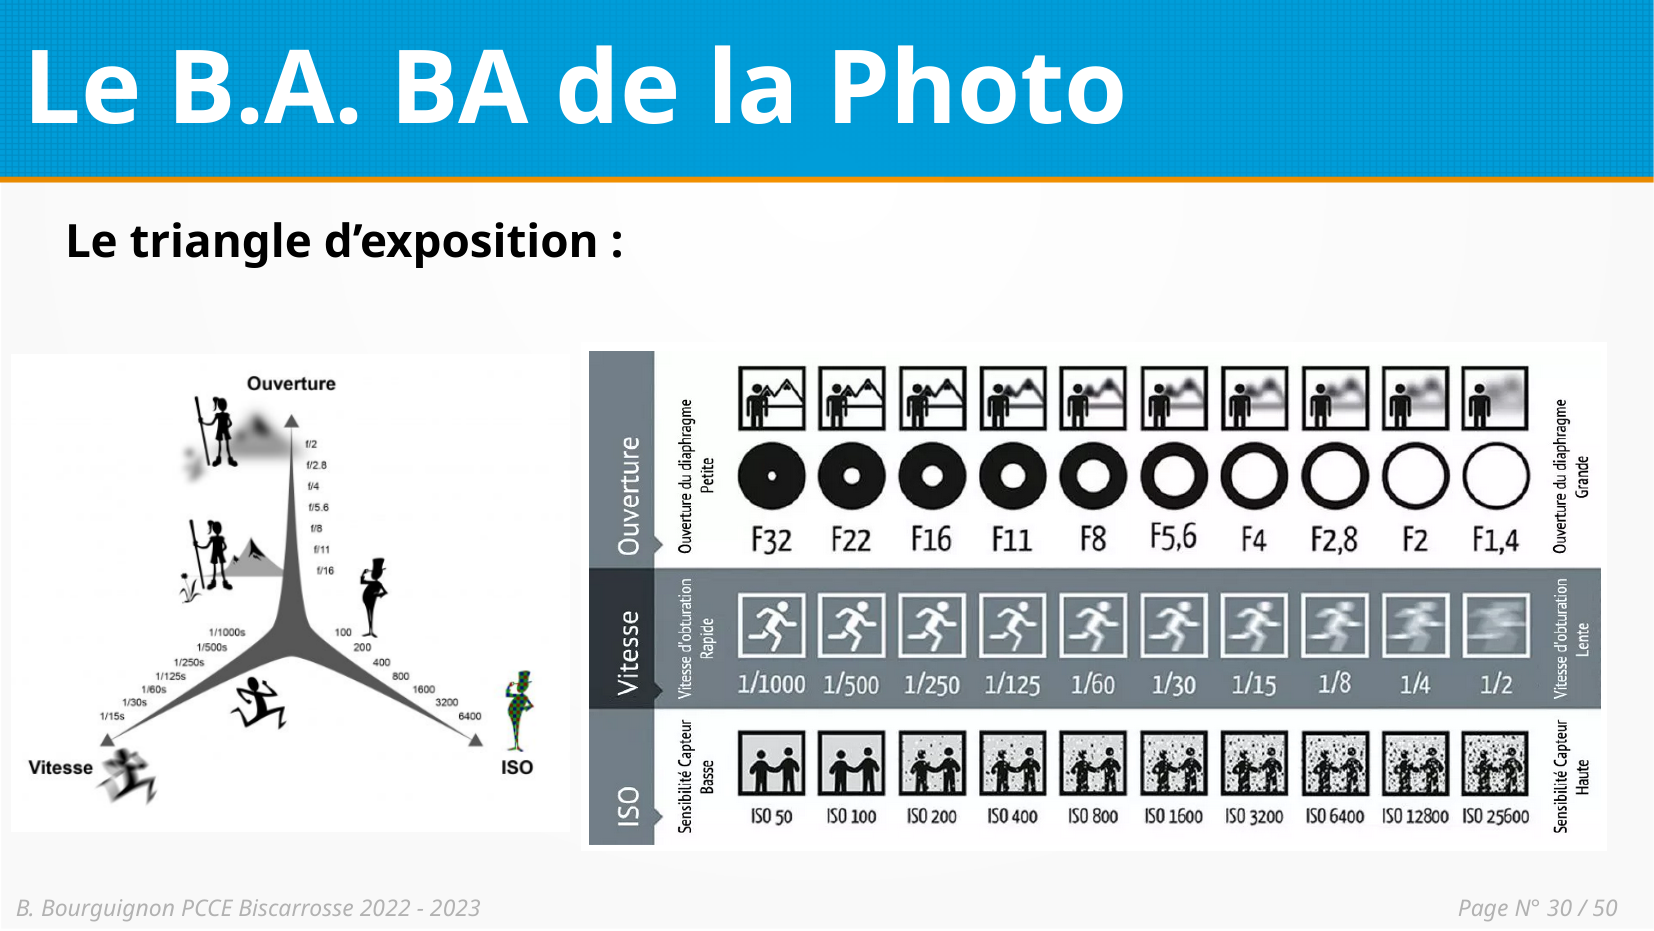

# Le B.A. BA de la Photo
Le triangle d’exposition :